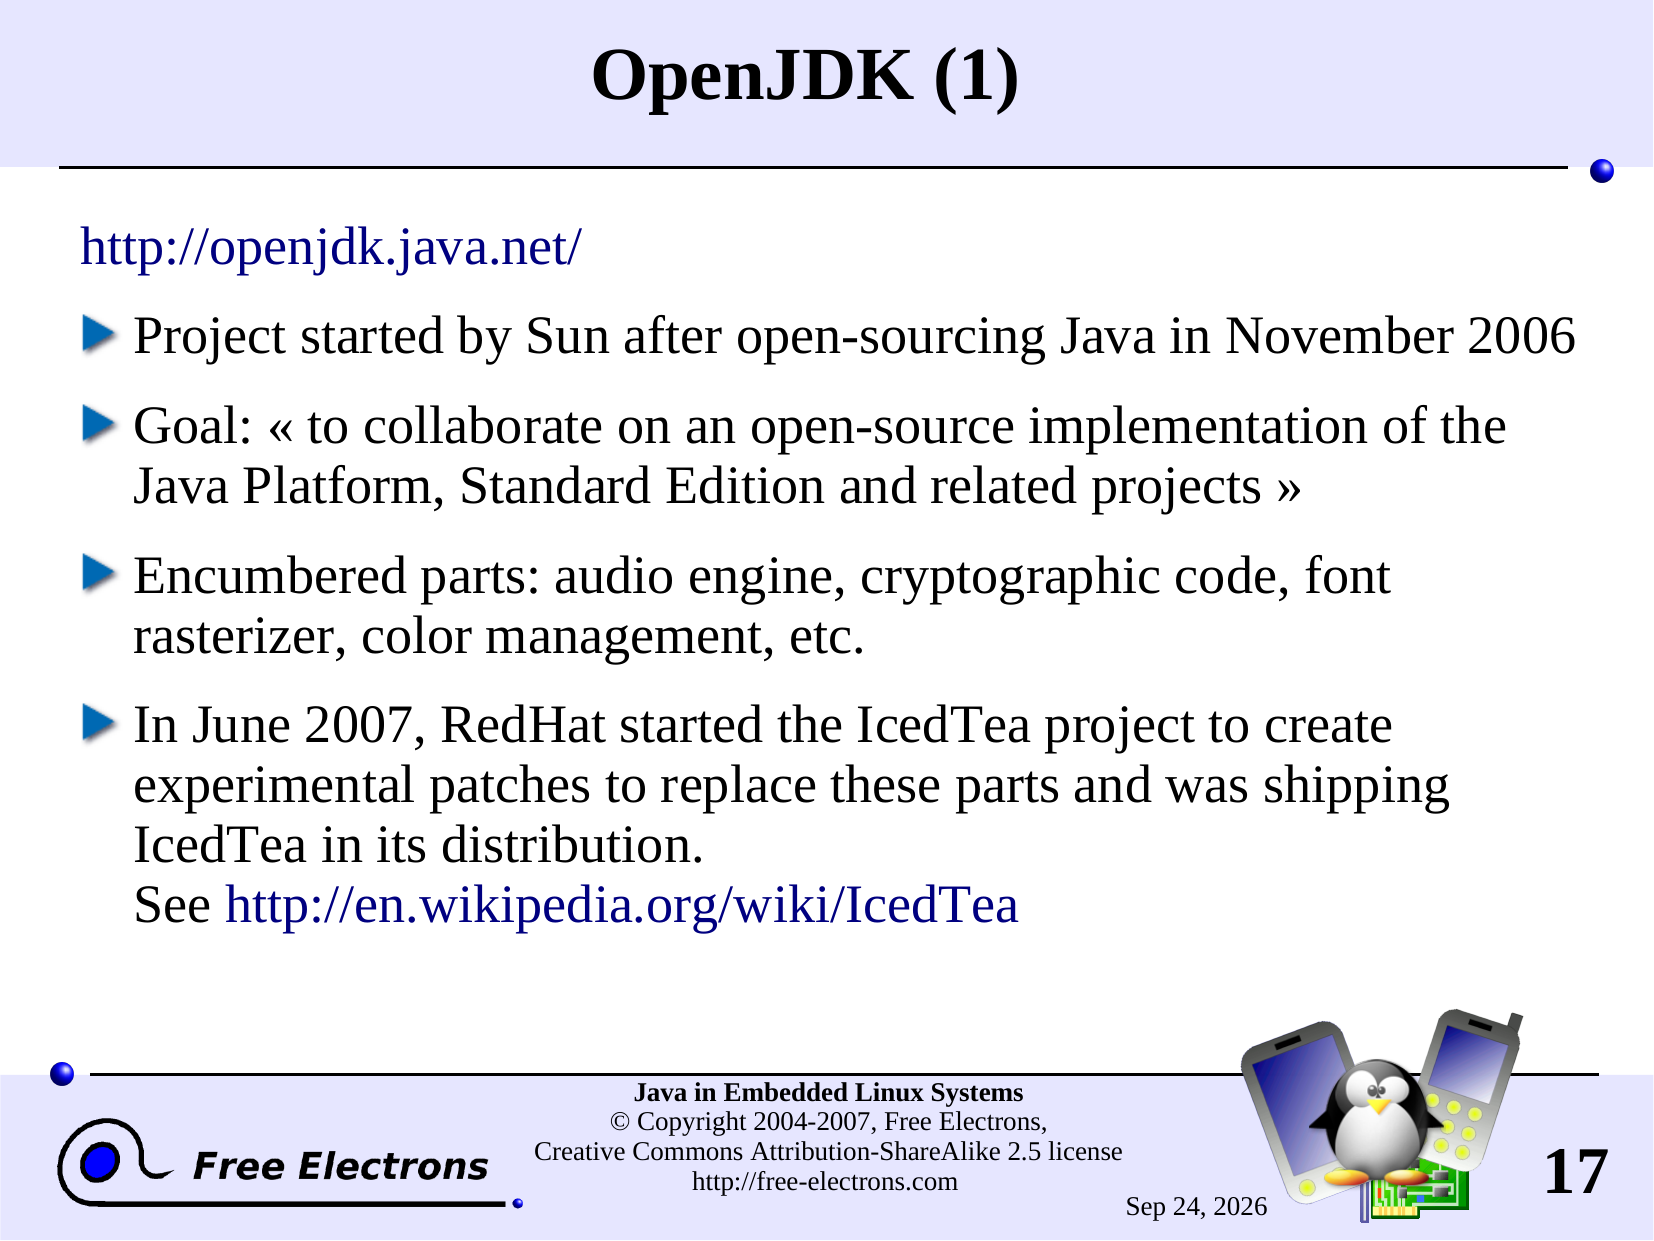

# OpenJDK (1)
http://openjdk.java.net/
Project started by Sun after open-sourcing Java in November 2006
Goal: « to collaborate on an open-source implementation of the Java Platform, Standard Edition and related projects »
Encumbered parts: audio engine, cryptographic code, font rasterizer, color management, etc.
In June 2007, RedHat started the IcedTea project to create experimental patches to replace these parts and was shipping IcedTea in its distribution.
See http://en.wikipedia.org/wiki/IcedTea